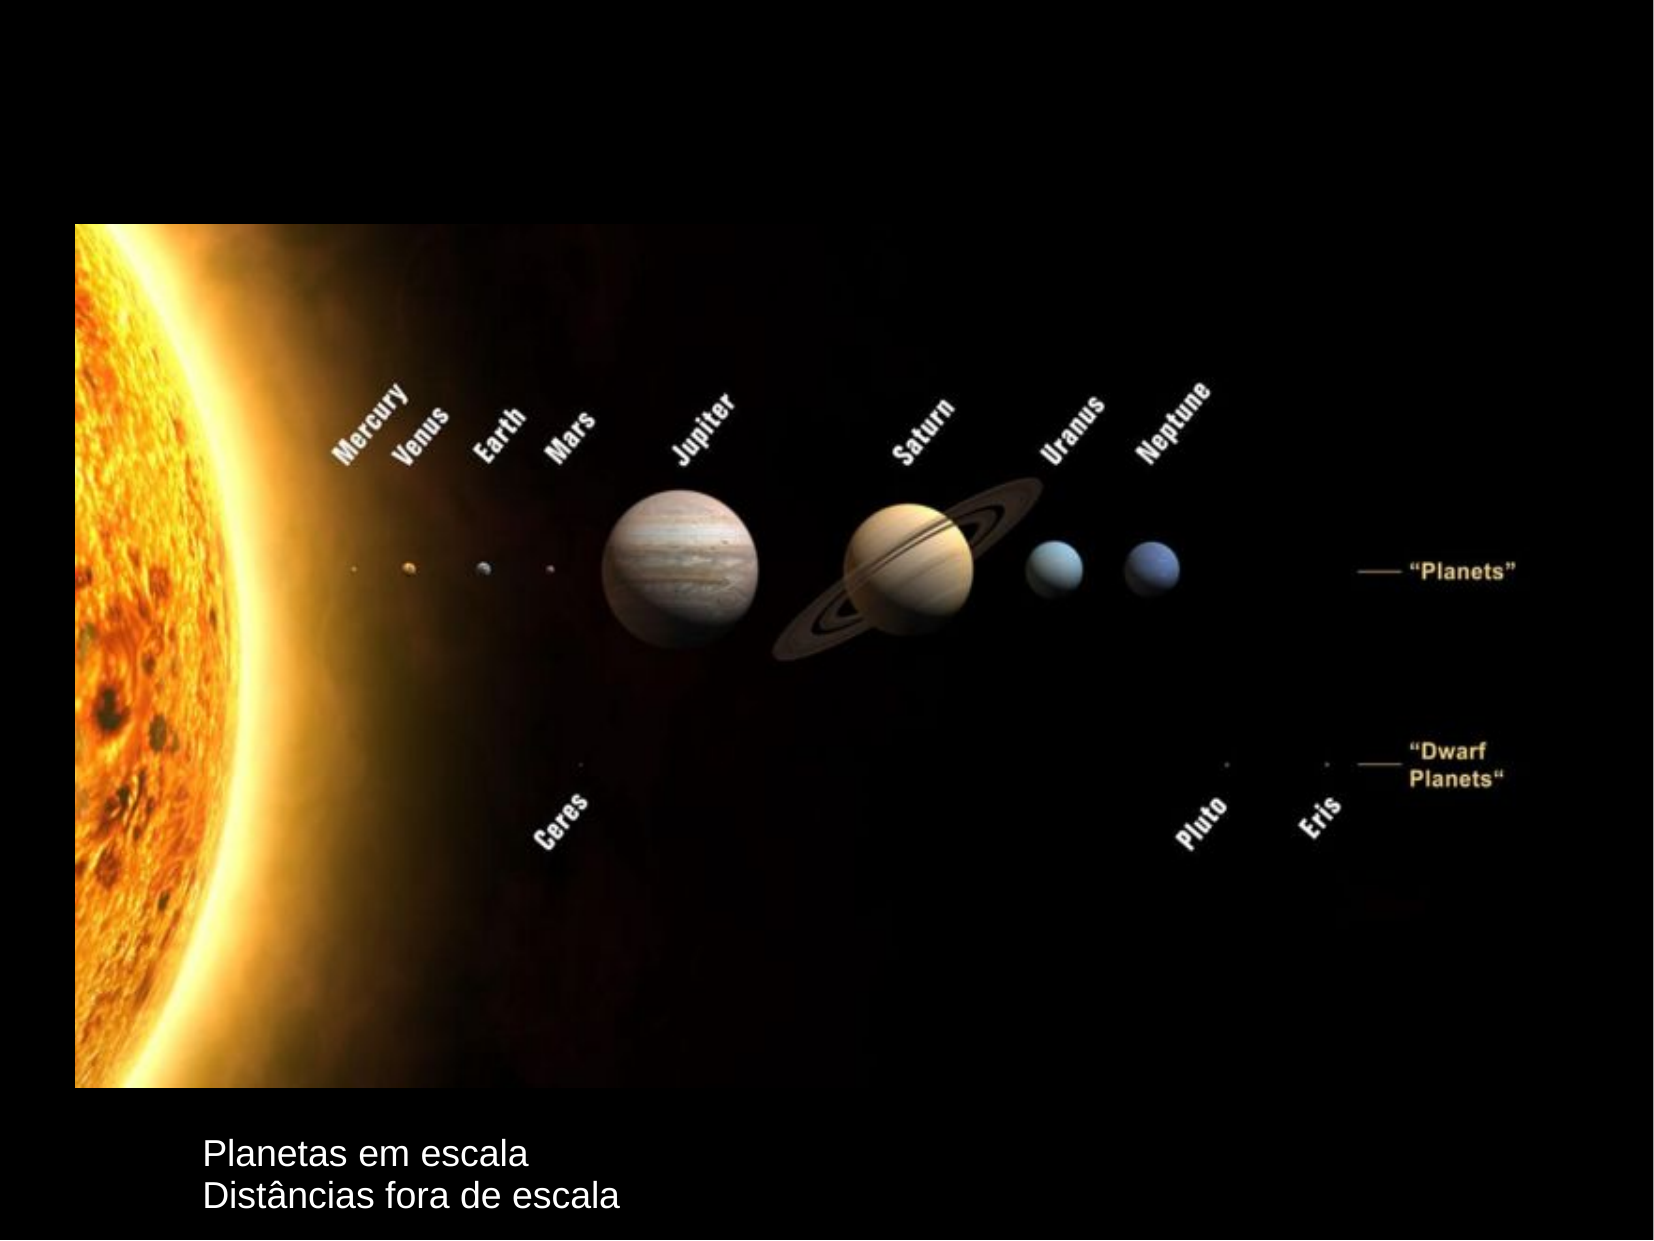

#
Planetas em escala
Distâncias fora de escala